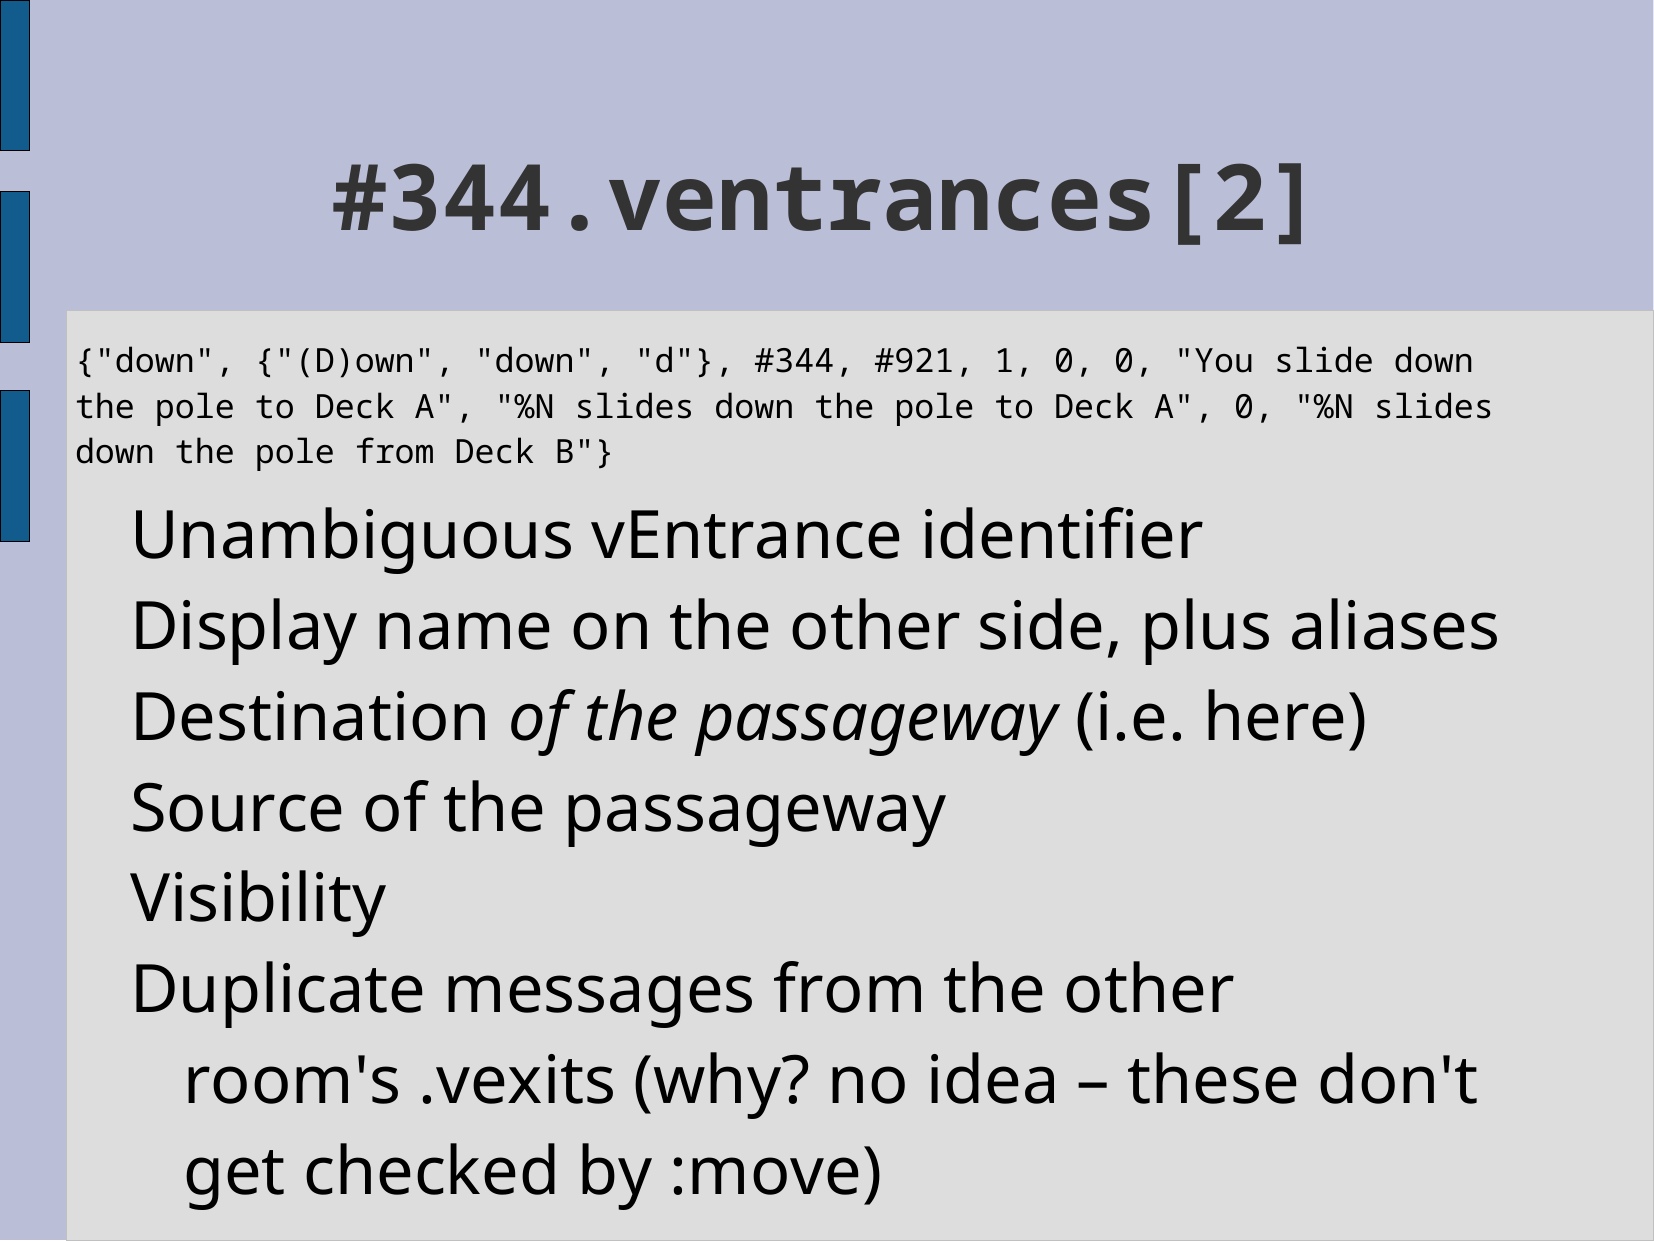

# #344.ventrances[2]
{"down", {"(D)own", "down", "d"}, #344, #921, 1, 0, 0, "You slide down the pole to Deck A", "%N slides down the pole to Deck A", 0, "%N slides down the pole from Deck B"}
Unambiguous vEntrance identifier
Display name on the other side, plus aliases
Destination of the passageway (i.e. here)
Source of the passageway
Visibility
Duplicate messages from the other room's .vexits (why? no idea – these don't get checked by :move)